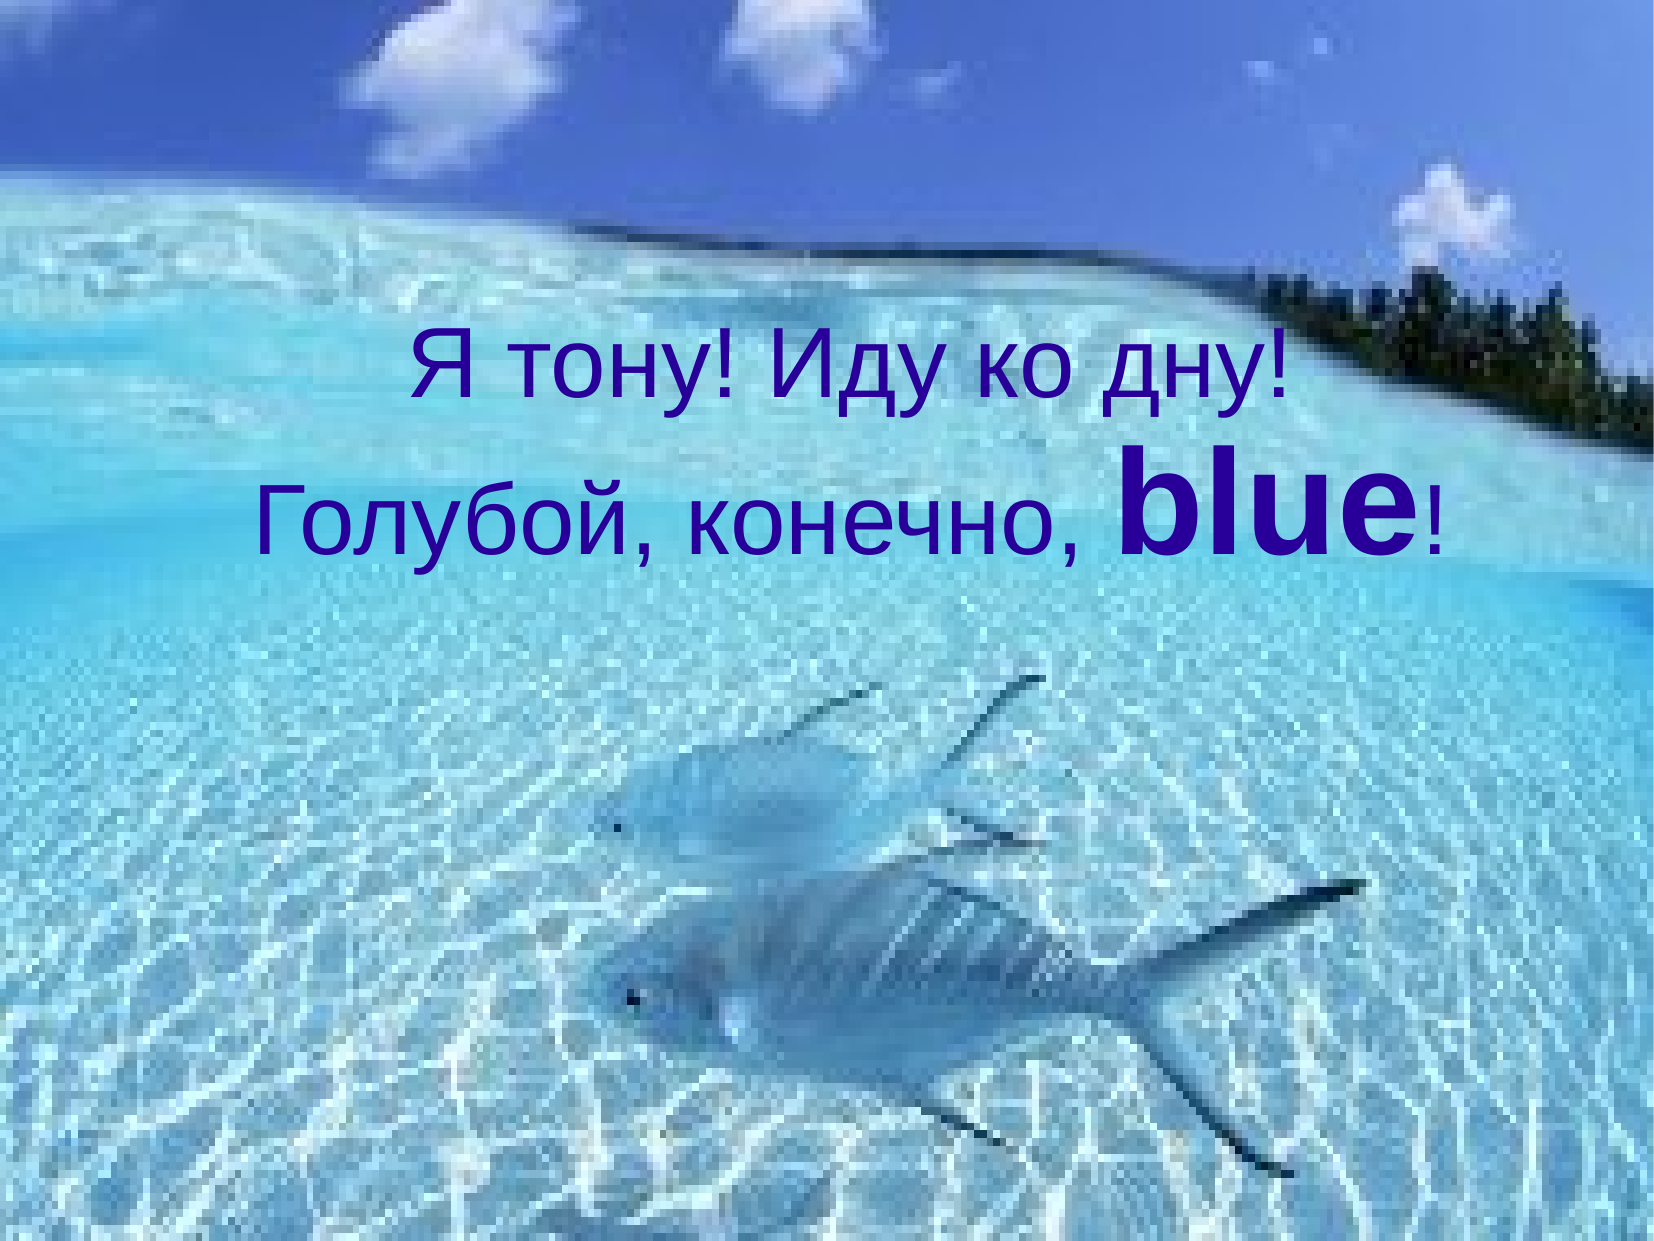

# Я тону! Иду ко дну!
Голубой, конечно, blue!